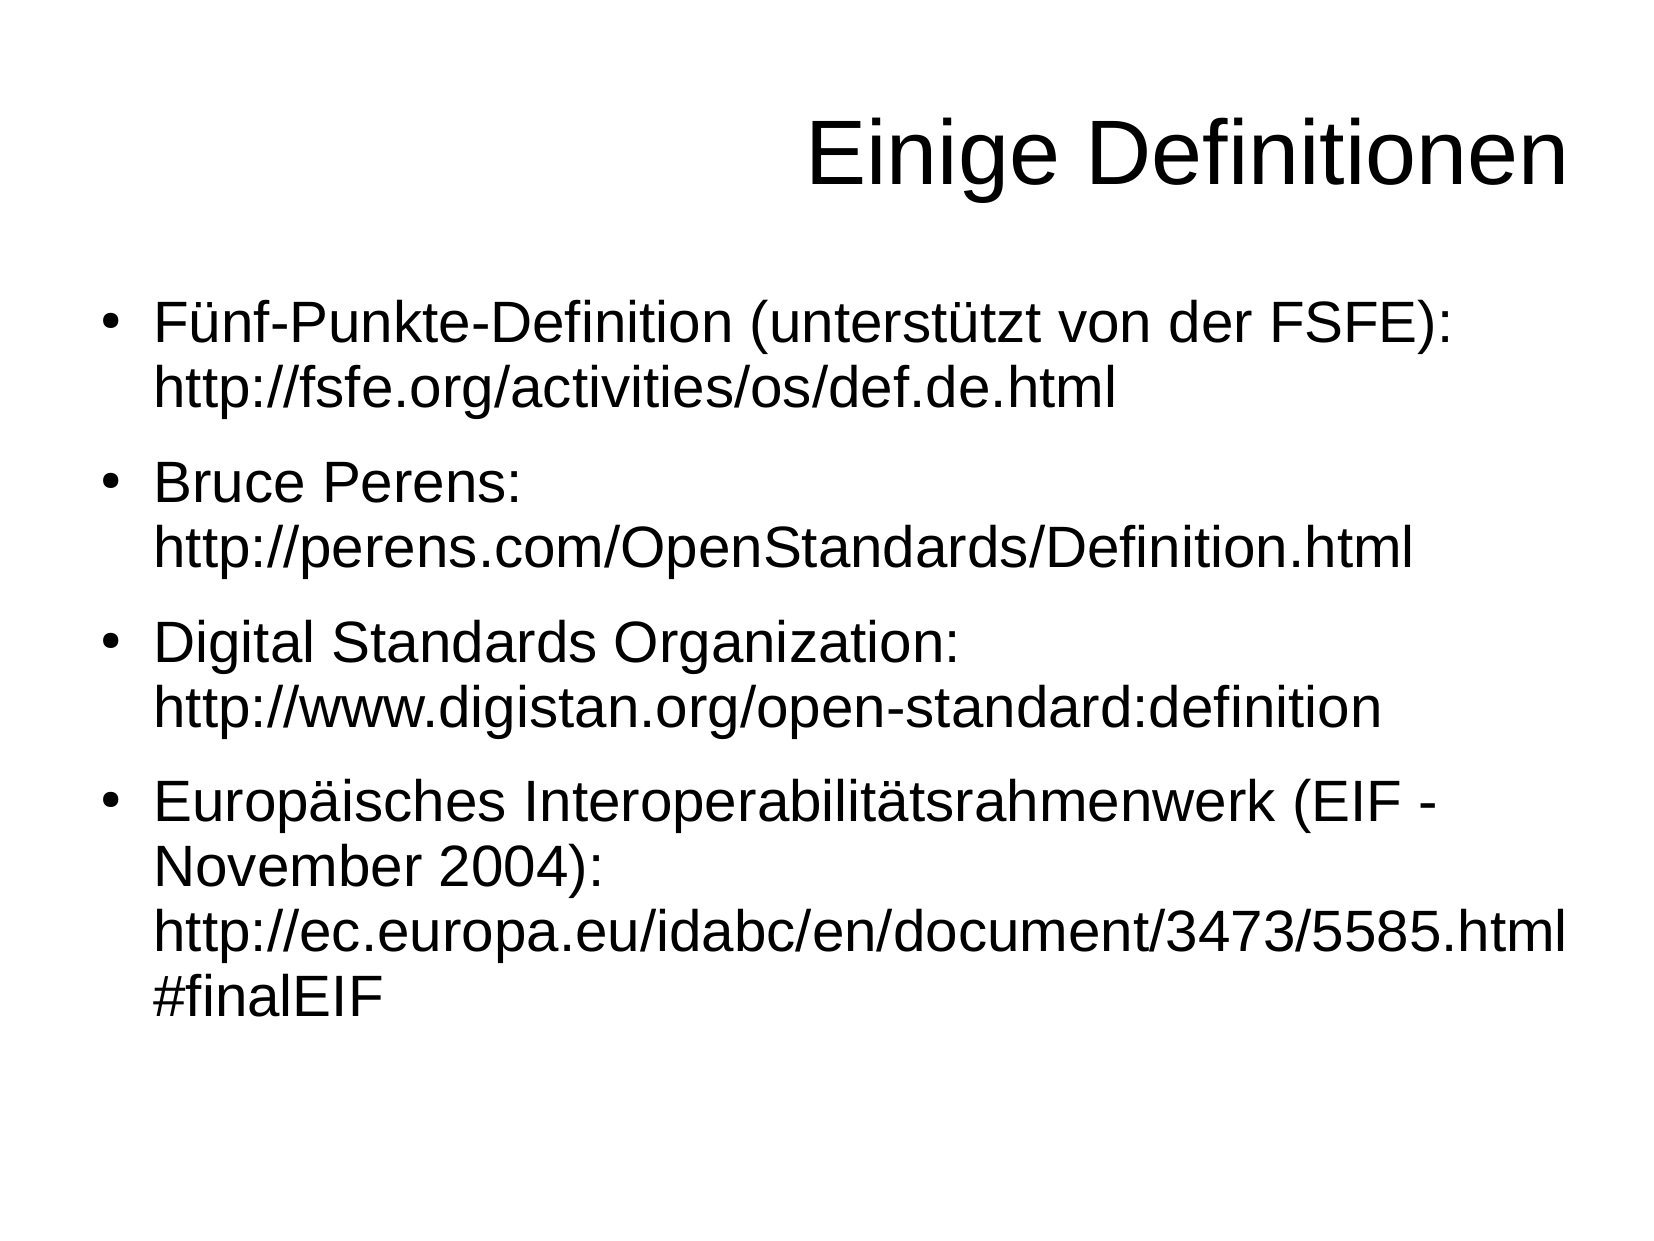

# Einige Definitionen
Fünf-Punkte-Definition (unterstützt von der FSFE): http://fsfe.org/activities/os/def.de.html
Bruce Perens: http://perens.com/OpenStandards/Definition.html
Digital Standards Organization: http://www.digistan.org/open-standard:definition
Europäisches Interoperabilitätsrahmenwerk (EIF - November 2004): http://ec.europa.eu/idabc/en/document/3473/5585.html#finalEIF